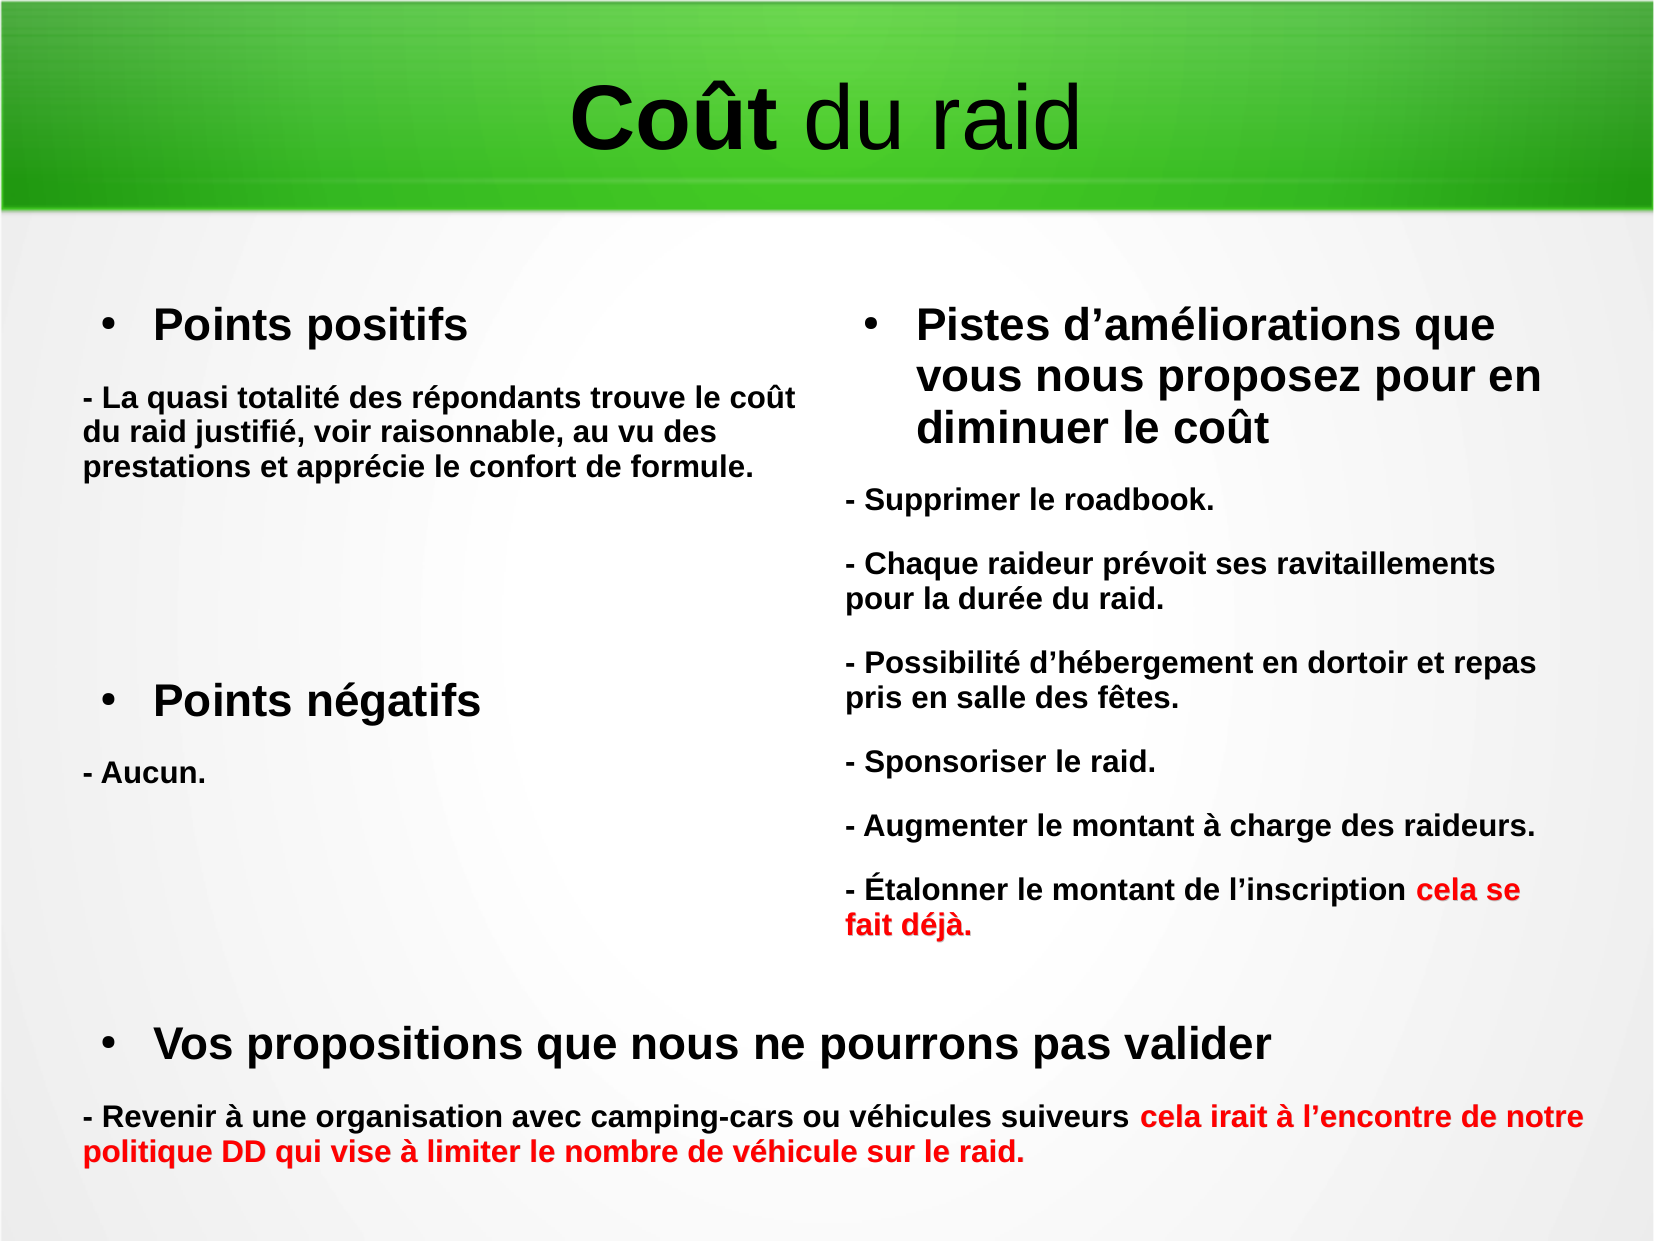

# Coût du raid
Points positifs
- La quasi totalité des répondants trouve le coût du raid justifié, voir raisonnable, au vu des prestations et apprécie le confort de formule.
Pistes d’améliorations que vous nous proposez pour en diminuer le coût
- Supprimer le roadbook.
- Chaque raideur prévoit ses ravitaillements pour la durée du raid.
- Possibilité d’hébergement en dortoir et repas pris en salle des fêtes.
- Sponsoriser le raid.
- Augmenter le montant à charge des raideurs.
- Étalonner le montant de l’inscription cela se fait déjà.
Points négatifs
- Aucun.
Vos propositions que nous ne pourrons pas valider
- Revenir à une organisation avec camping-cars ou véhicules suiveurs cela irait à l’encontre de notre politique DD qui vise à limiter le nombre de véhicule sur le raid.